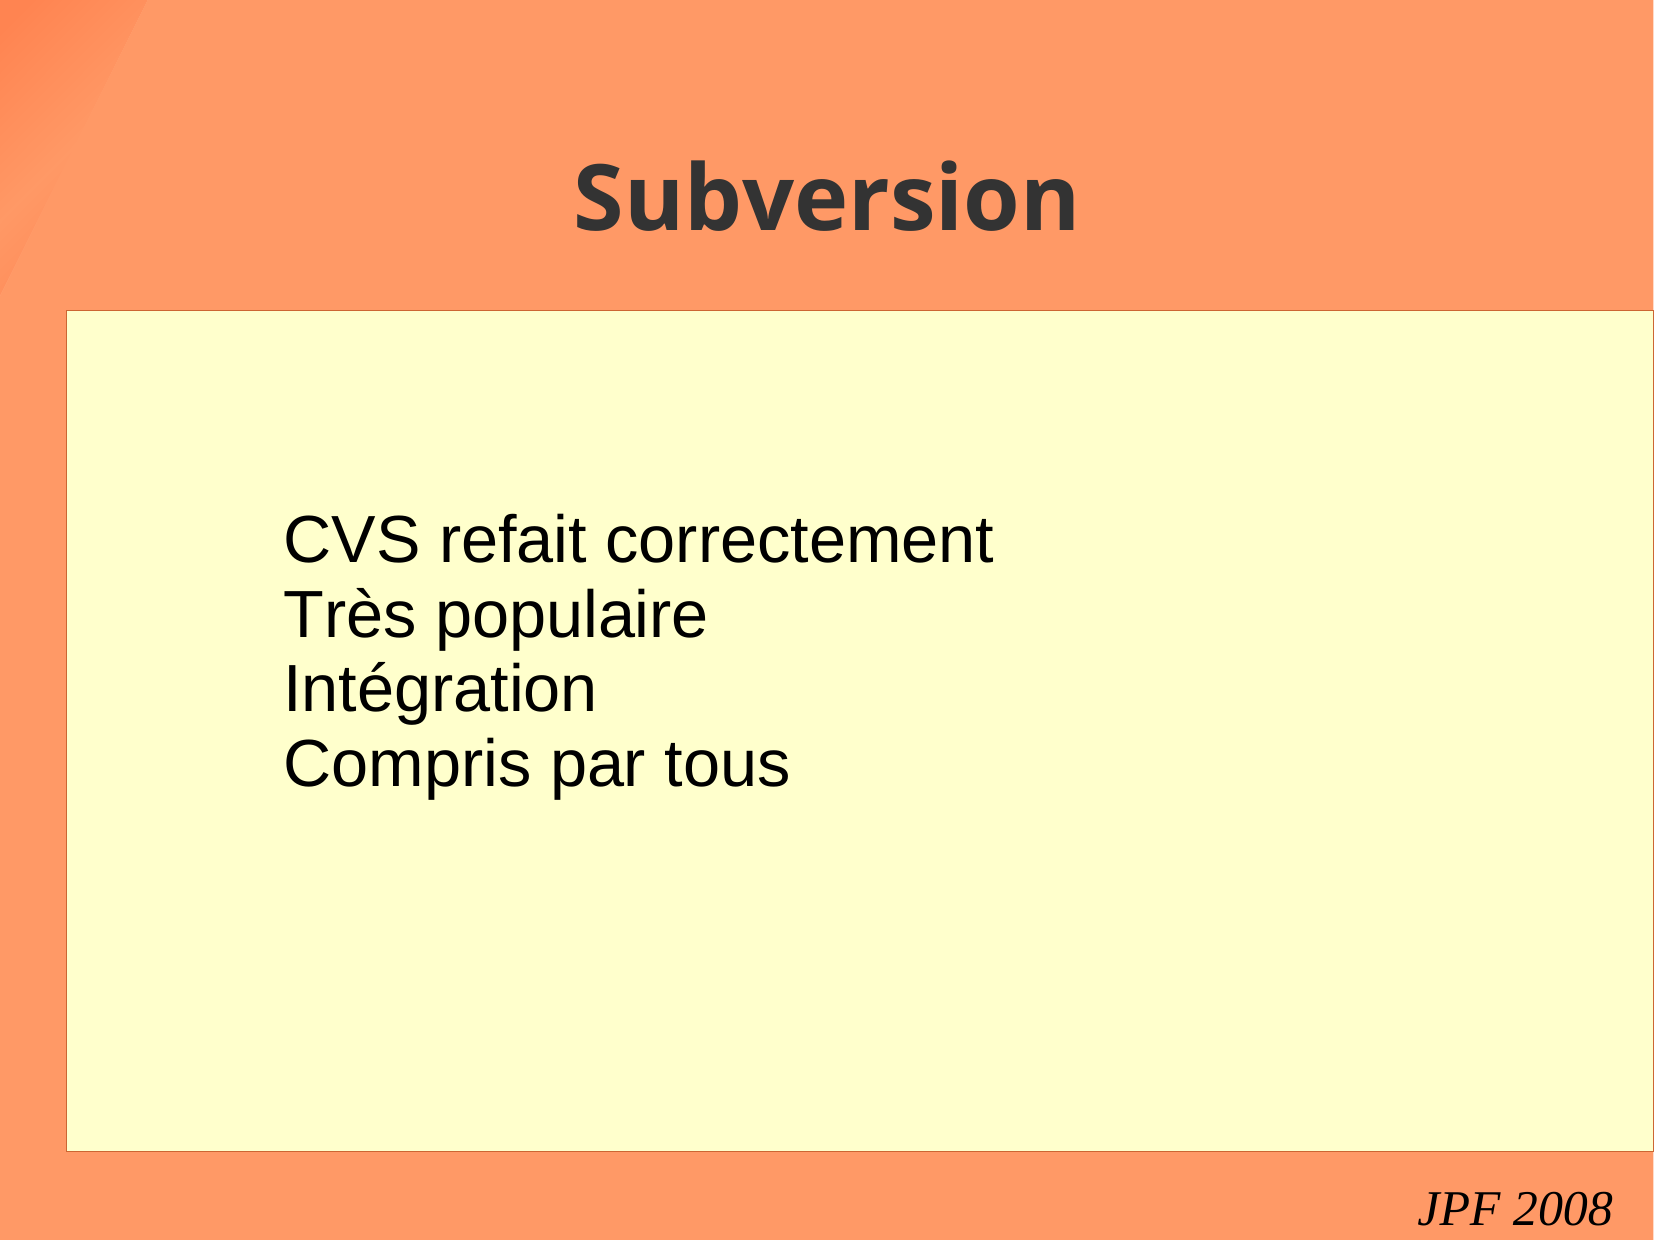

# Subversion
CVS refait correctement
Très populaire
Intégration
Compris par tous